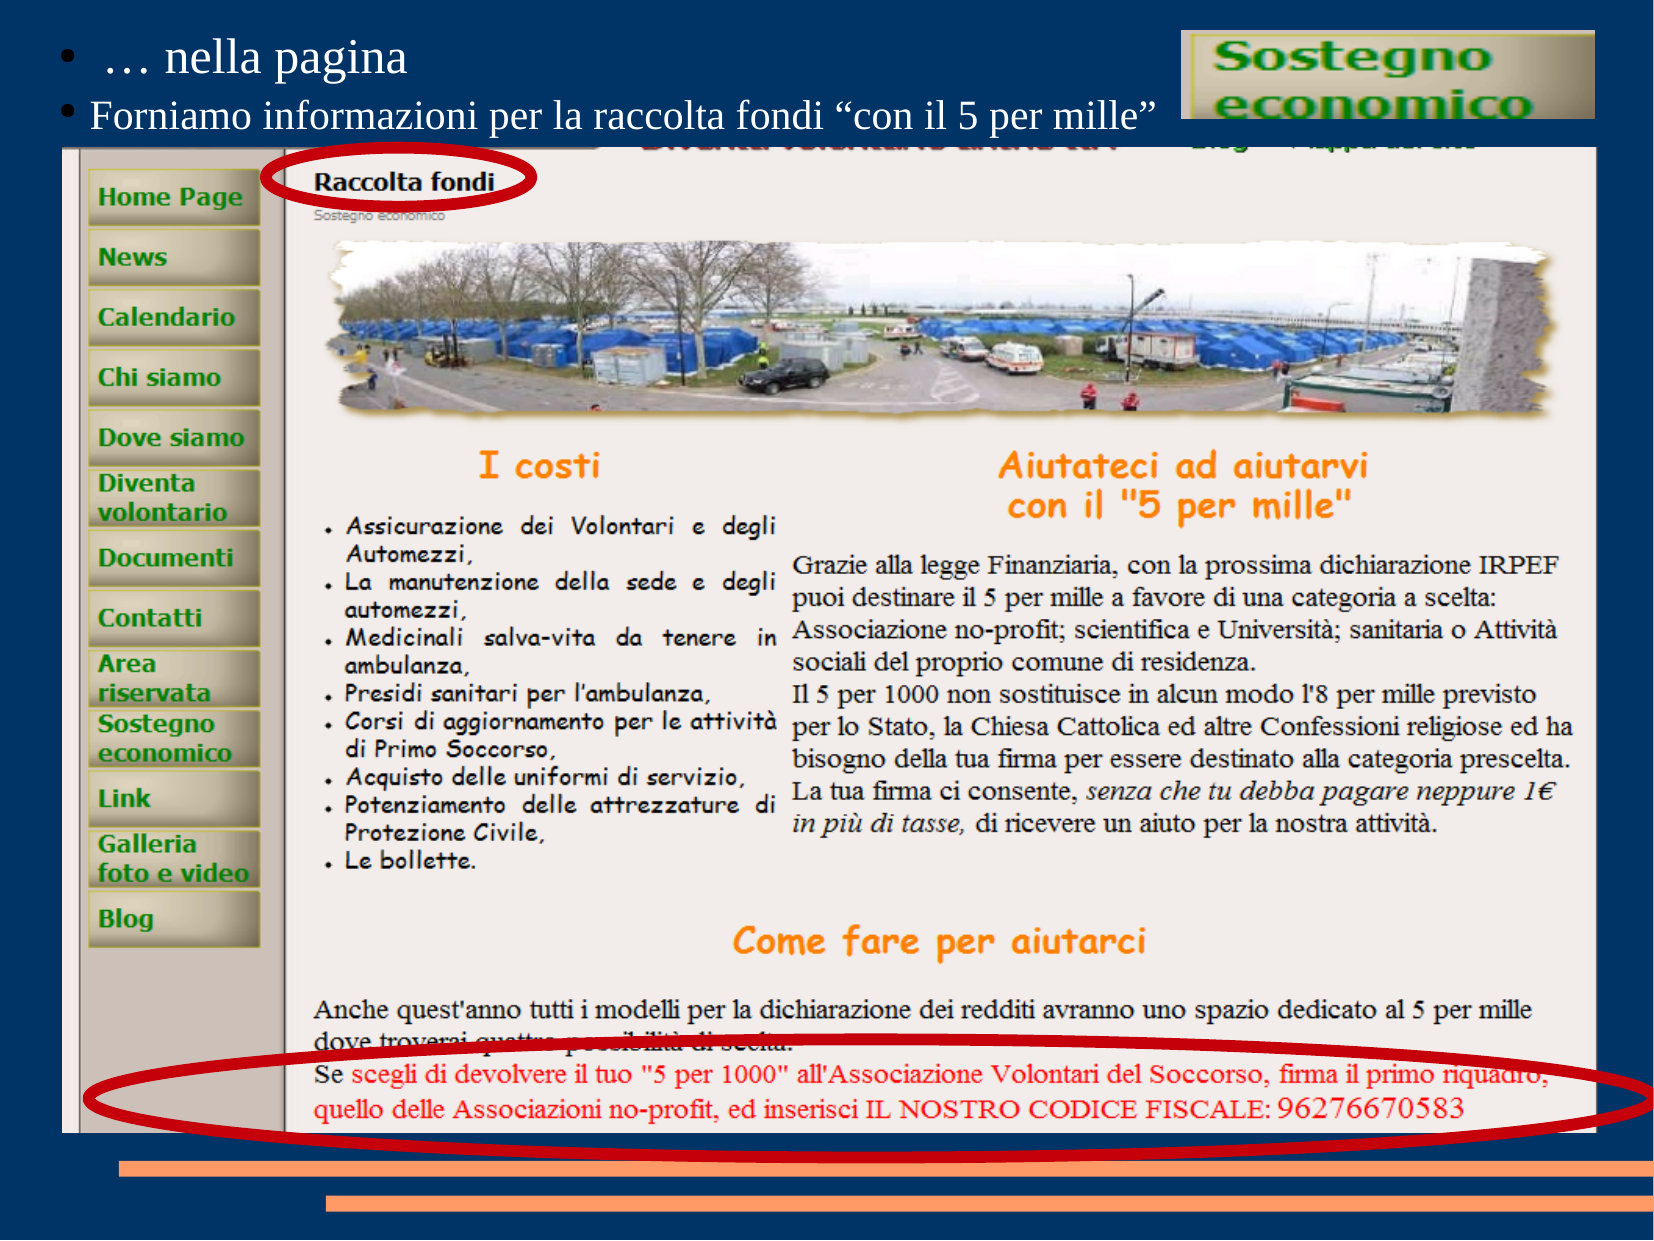

… nella pagina
 Forniamo informazioni per la raccolta fondi “con il 5 per mille”